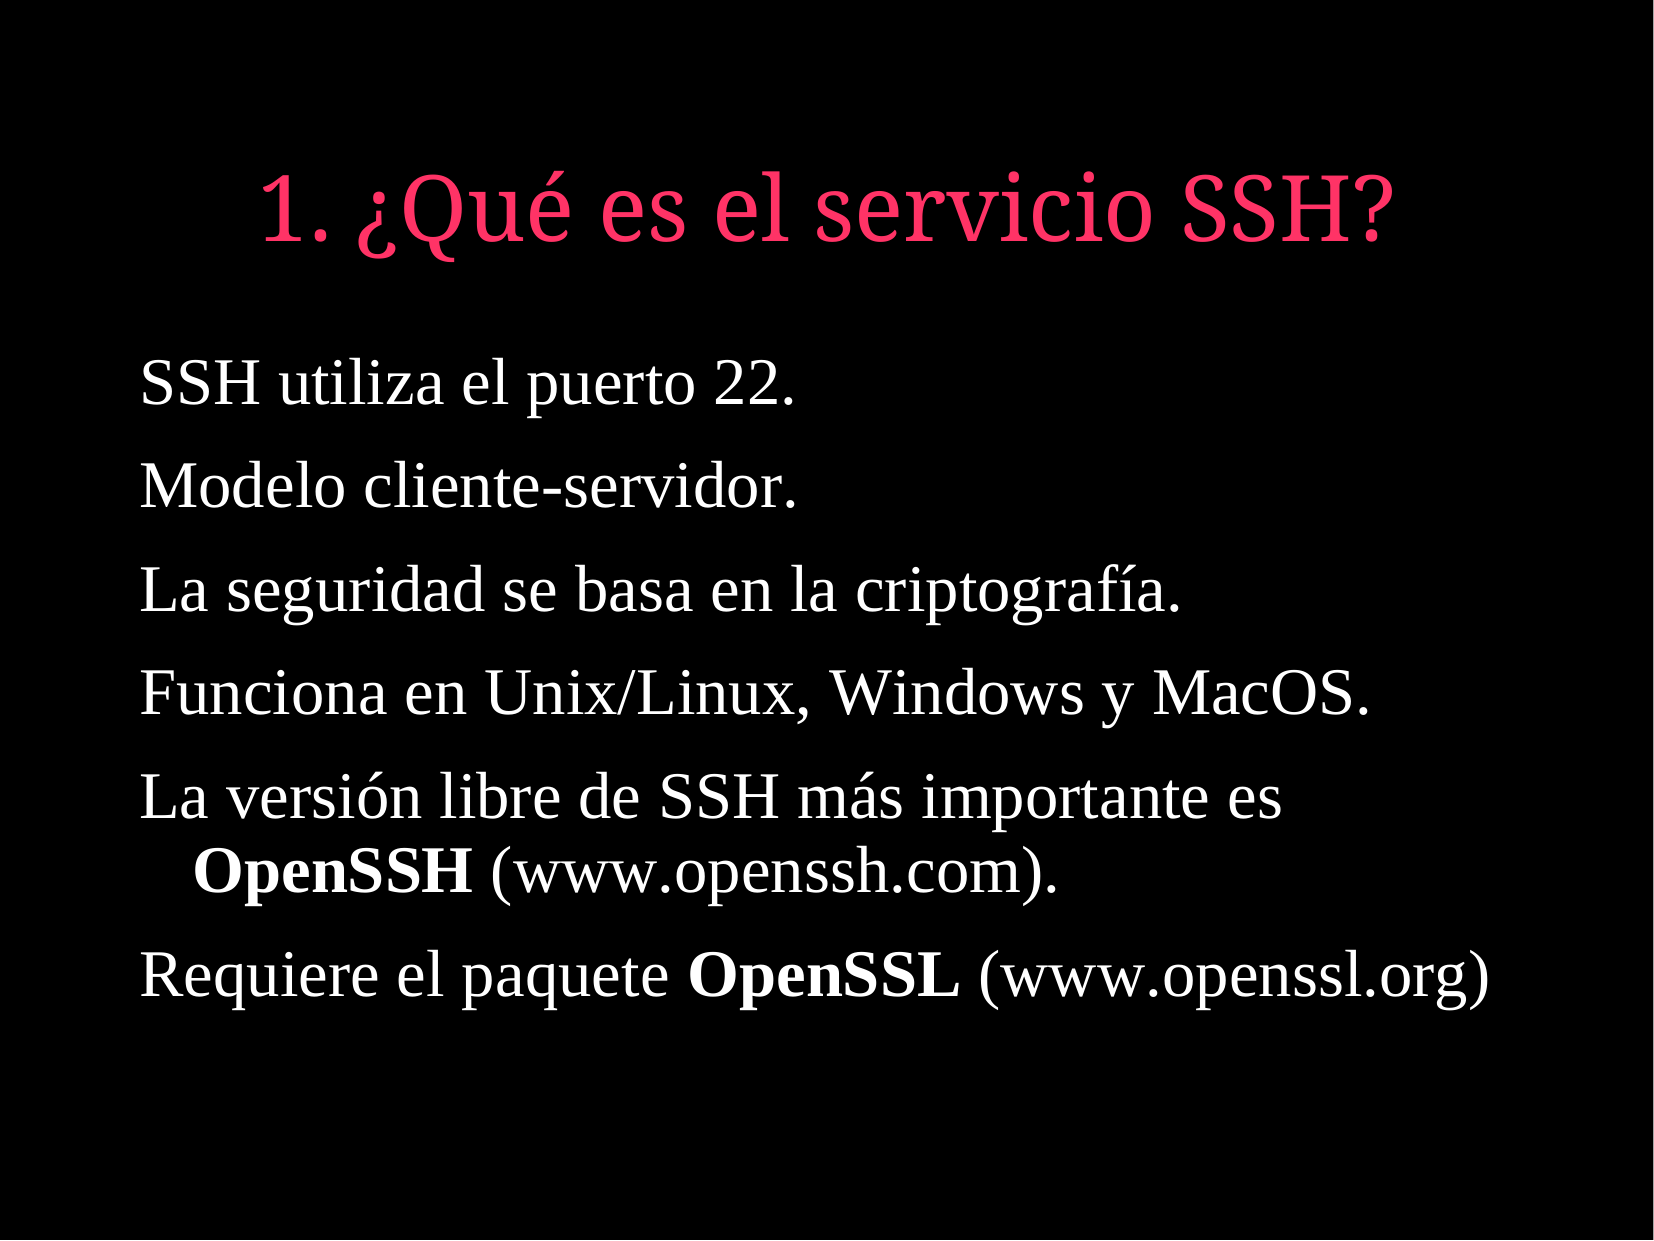

# 1. ¿Qué es el servicio SSH?
SSH utiliza el puerto 22.
Modelo cliente-servidor.
La seguridad se basa en la criptografía.
Funciona en Unix/Linux, Windows y MacOS.
La versión libre de SSH más importante es OpenSSH (www.openssh.com).
Requiere el paquete OpenSSL (www.openssl.org)